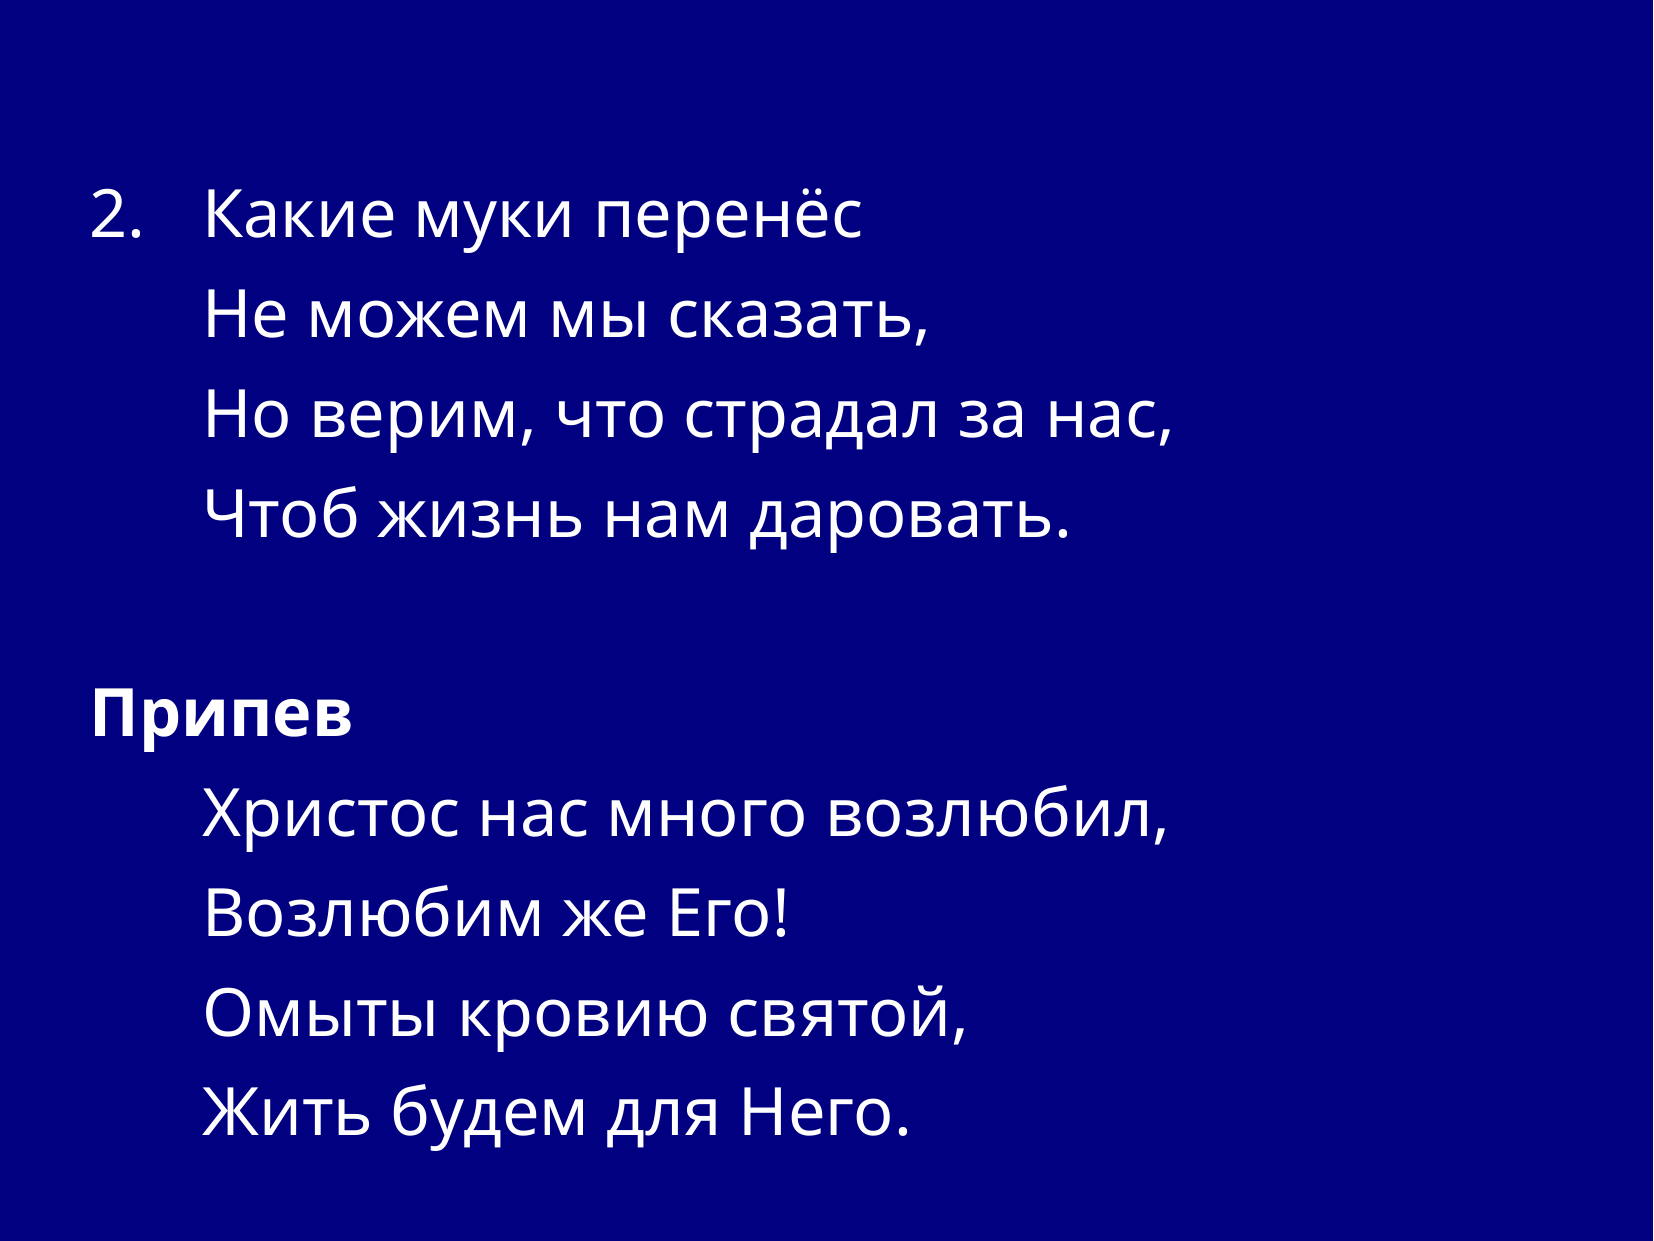

2.	Какие муки перенёс
	Не можем мы сказать,
	Но верим, что страдал за нас,
	Чтоб жизнь нам даровать.
Припев
	Христос нас много возлюбил,
	Возлюбим же Его!
	Омыты кровию святой,
	Жить будем для Него.